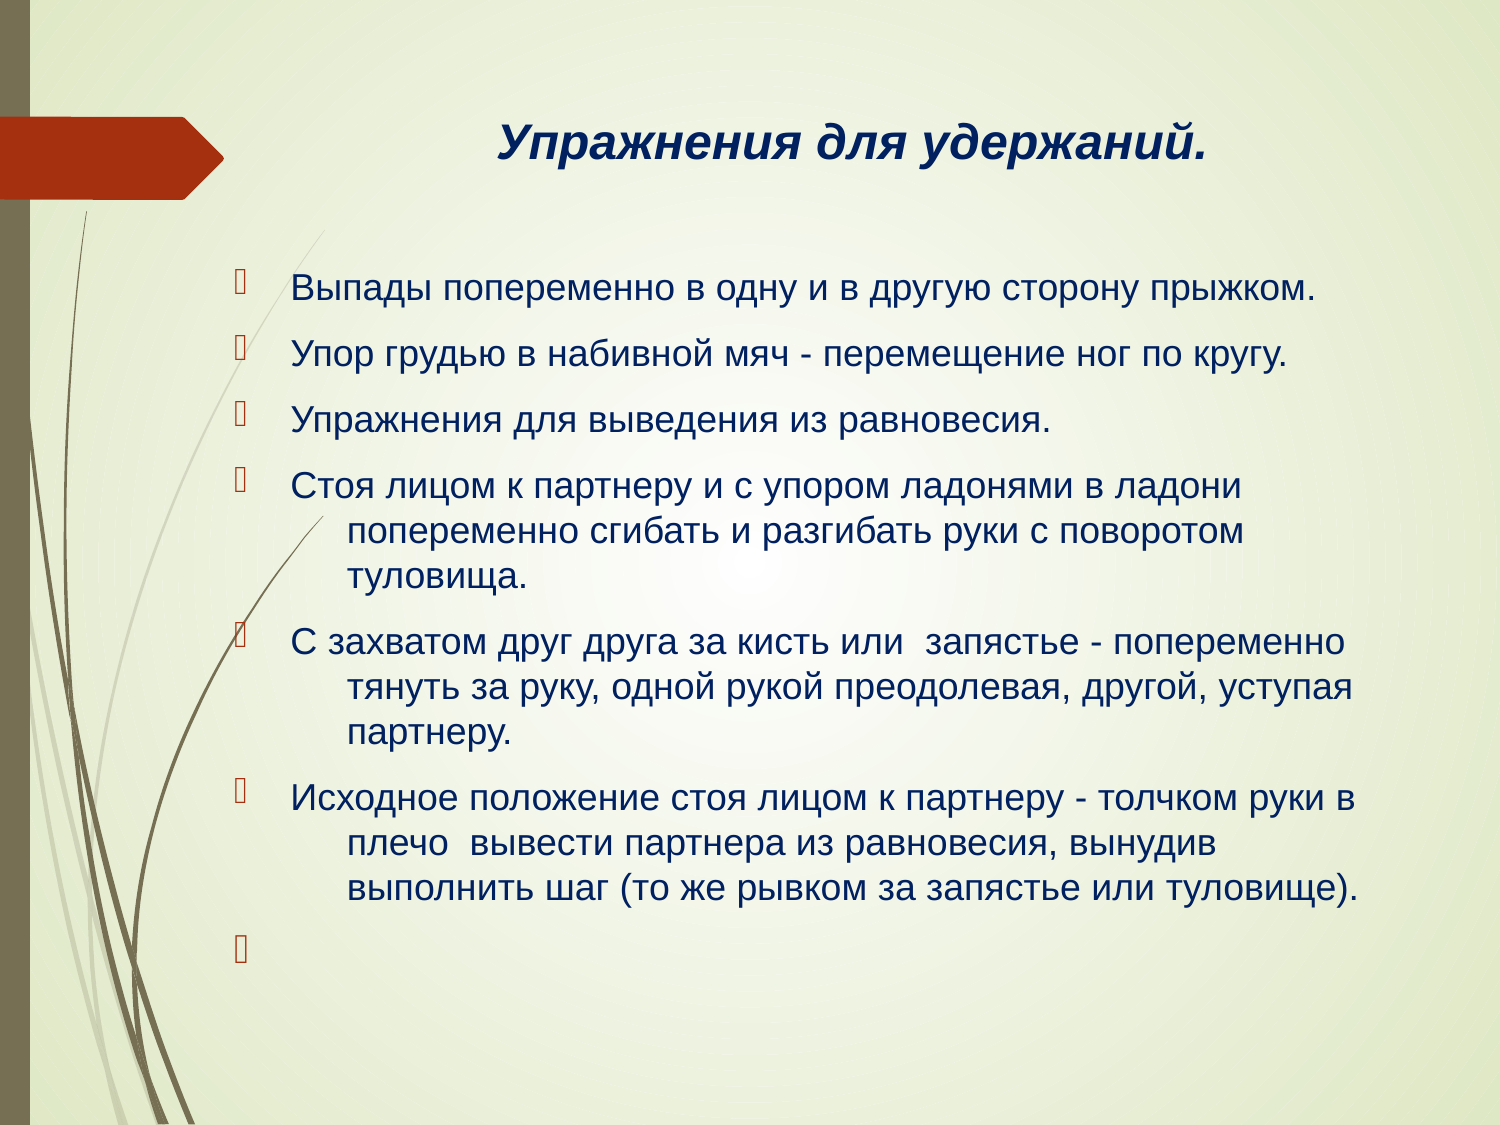

# Упражнения для удержаний.
Выпады попеременно в одну и в другую сторону прыжком.
Упор грудью в набивной мяч - перемещение ног по кругу.
Упражнения для выведения из равновесия.
Стоя лицом к партнеру и с упором ладонями в ладони попеременно сгибать и разгибать руки с поворотом туловища.
С захватом друг друга за кисть или запястье - попеременно тянуть за руку, одной рукой преодолевая, другой, уступая партнеру.
Исходное положение стоя лицом к партнеру - толчком руки в плечо вывести партнера из равновесия, вынудив выполнить шаг (то же рывком за запястье или туловище).